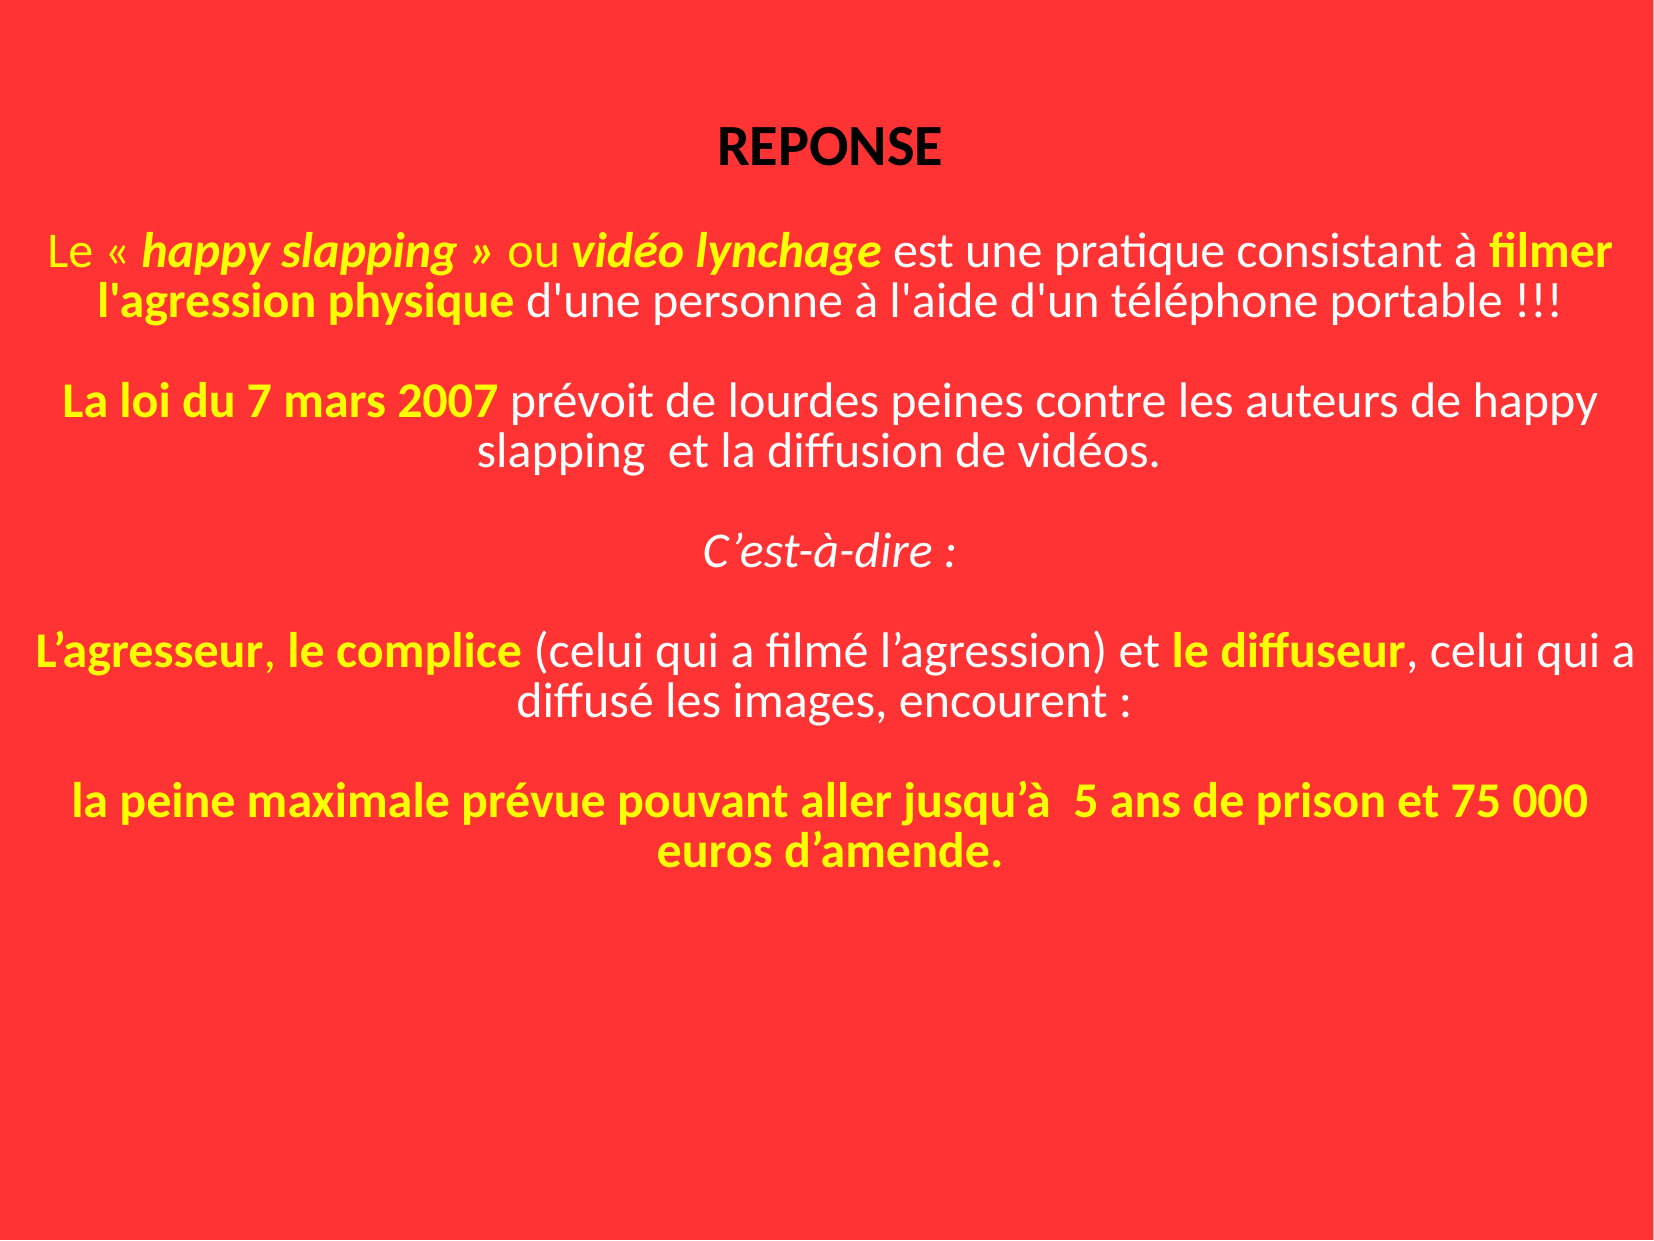

REPONSE
Le « happy slapping » ou vidéo lynchage est une pratique consistant à filmer l'agression physique d'une personne à l'aide d'un téléphone portable !!!
La loi du 7 mars 2007 prévoit de lourdes peines contre les auteurs de happy slapping  et la diffusion de vidéos.
C’est-à-dire :
 L’agresseur, le complice (celui qui a filmé l’agression) et le diffuseur, celui qui a diffusé les images, encourent :
la peine maximale prévue pouvant aller jusqu’à 5 ans de prison et 75 000 euros d’amende.